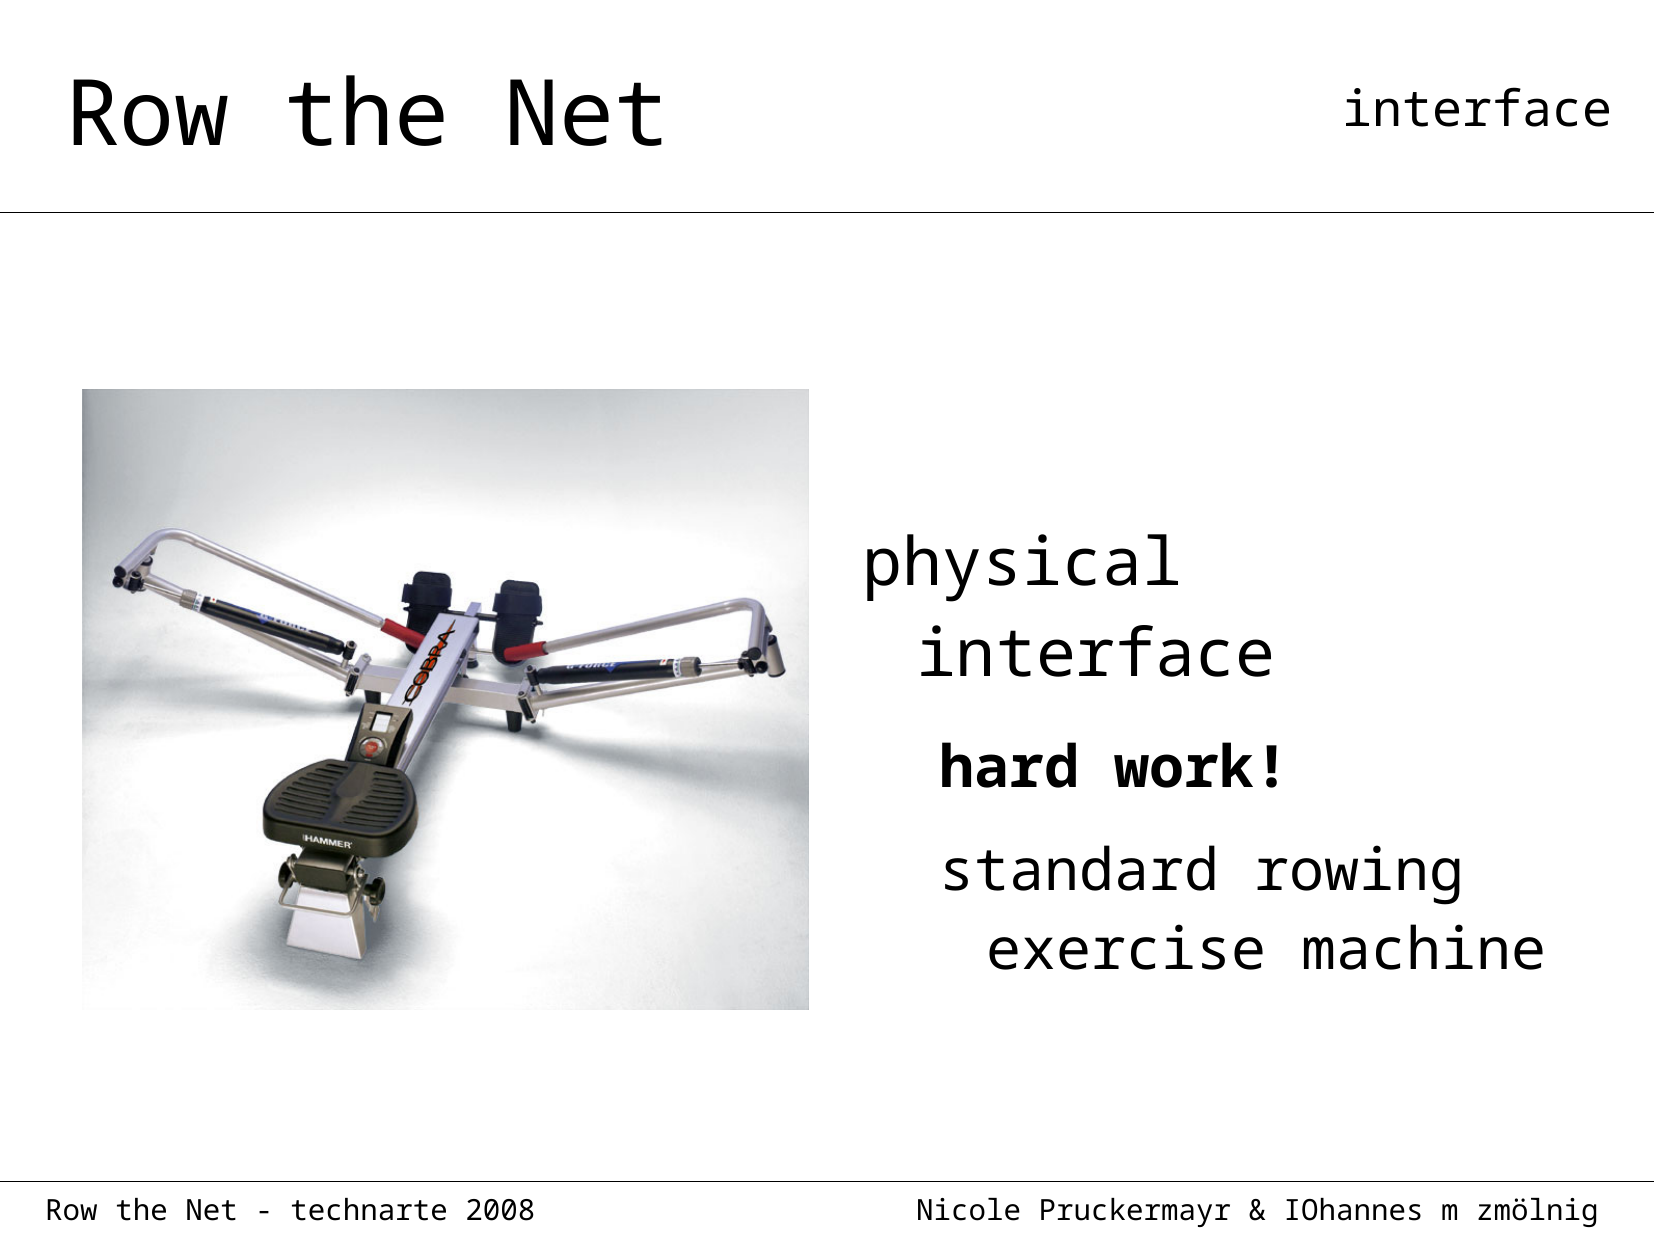

interface
# physical interface
hard work!
standard rowing exercise machine